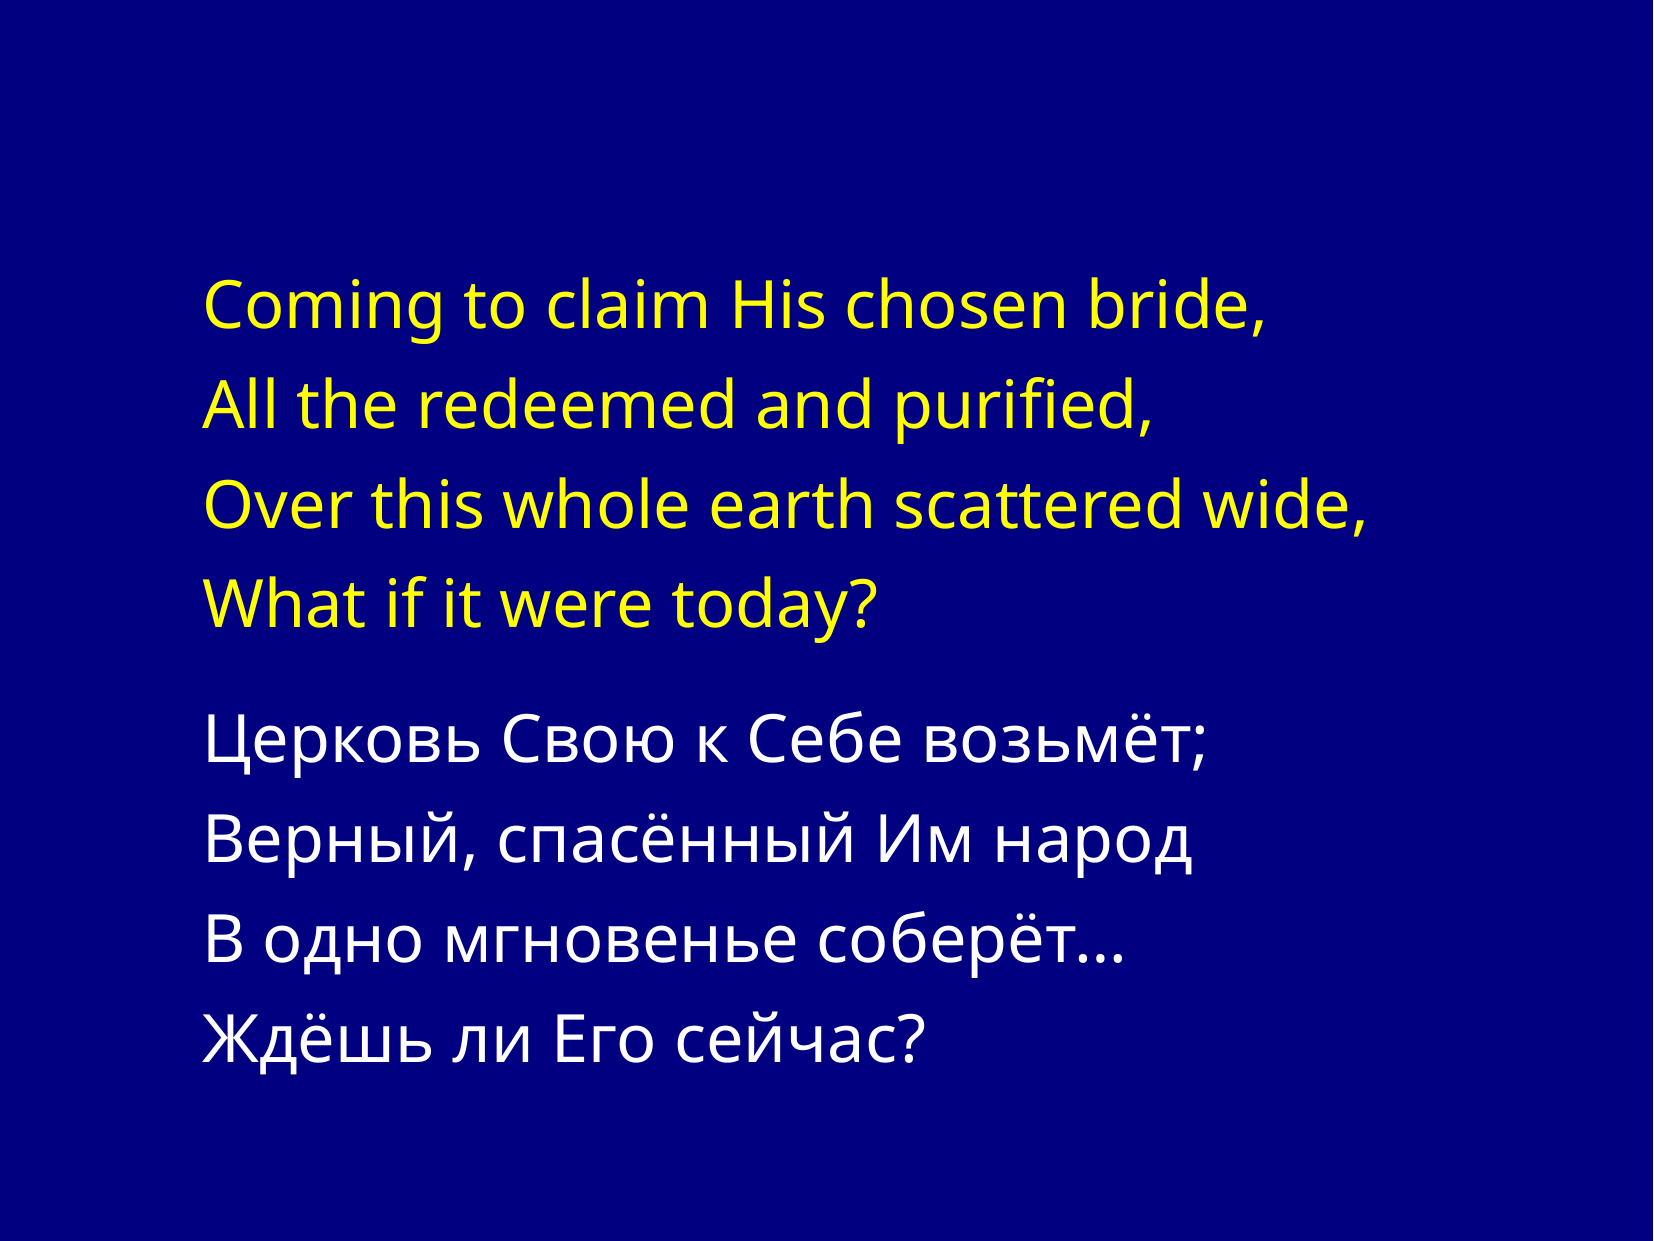

Coming to claim His chosen bride,
	All the redeemed and purified,
	Over this whole earth scattered wide,
	What if it were today?
	Церковь Свою к Себе возьмёт;
	Верный, спасённый Им народ
	В одно мгновенье соберёт…
	Ждёшь ли Его сейчас?